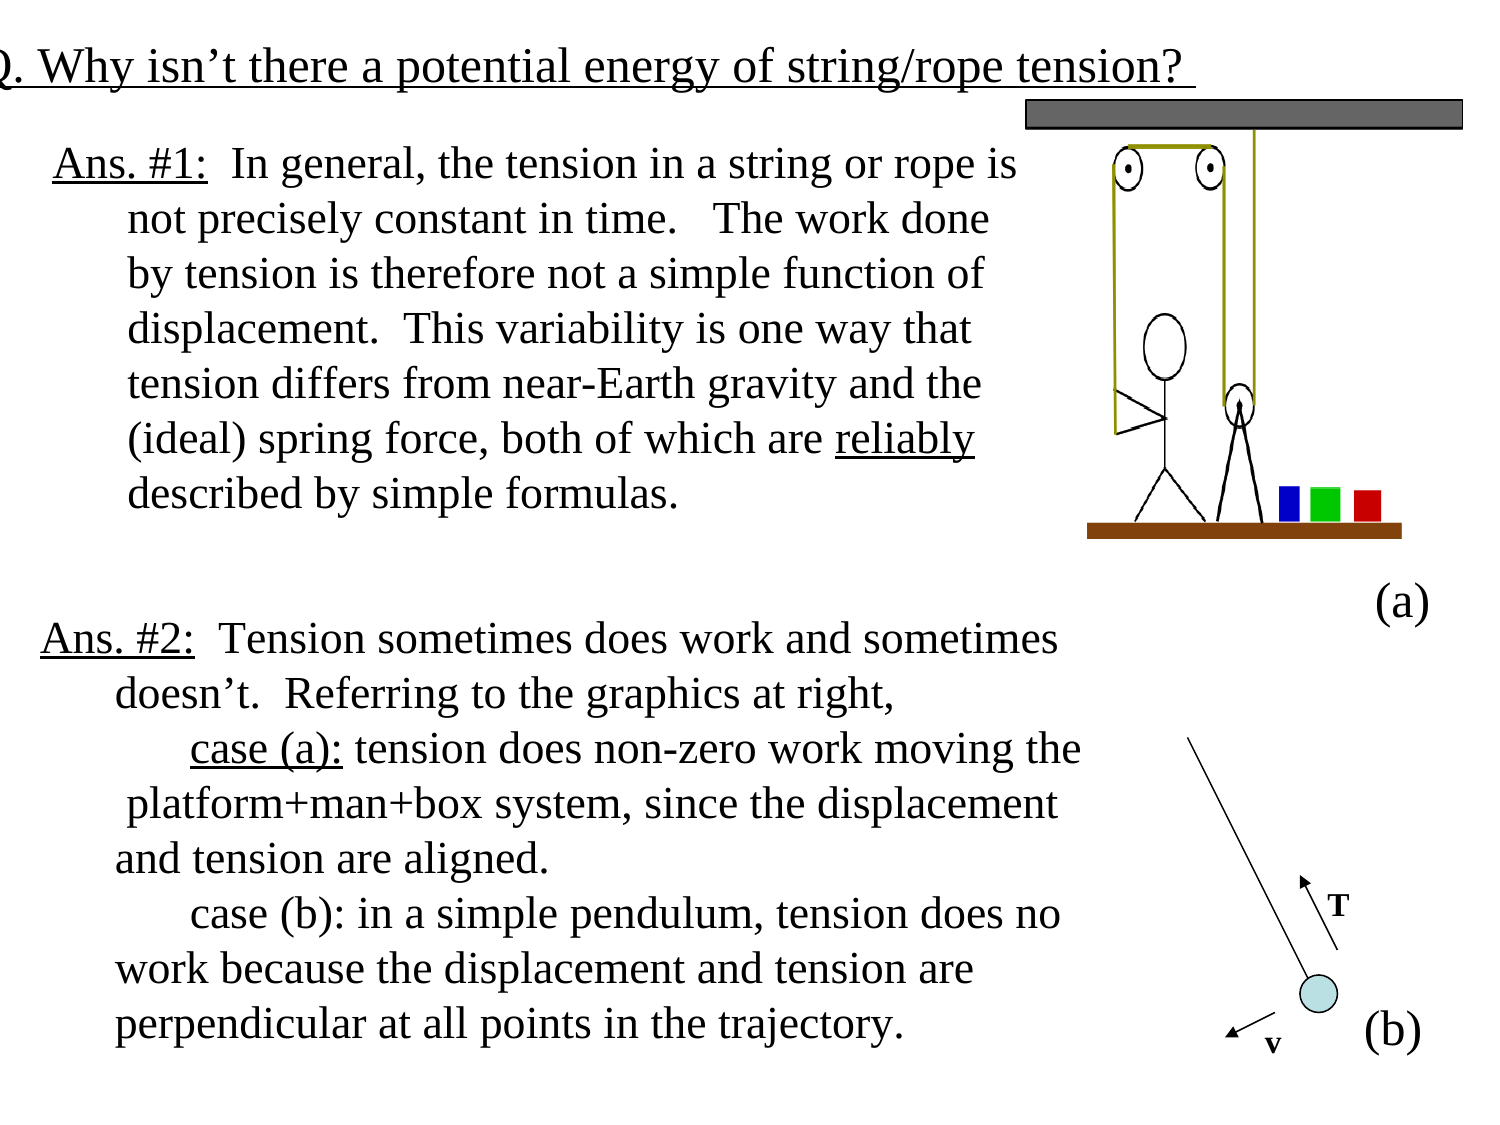

Q. Why isn’t there a potential energy of string/rope tension?
Ans. #1: In general, the tension in a string or rope is not precisely constant in time. The work done by tension is therefore not a simple function of displacement. This variability is one way that tension differs from near-Earth gravity and the (ideal) spring force, both of which are reliably described by simple formulas.
(a)
Ans. #2: Tension sometimes does work and sometimes doesn’t. Referring to the graphics at right,
		case (a): tension does non-zero work moving the platform+man+box system, since the displacement and tension are aligned.
		case (b): in a simple pendulum, tension does no work because the displacement and tension are perpendicular at all points in the trajectory.
T
(b)
v